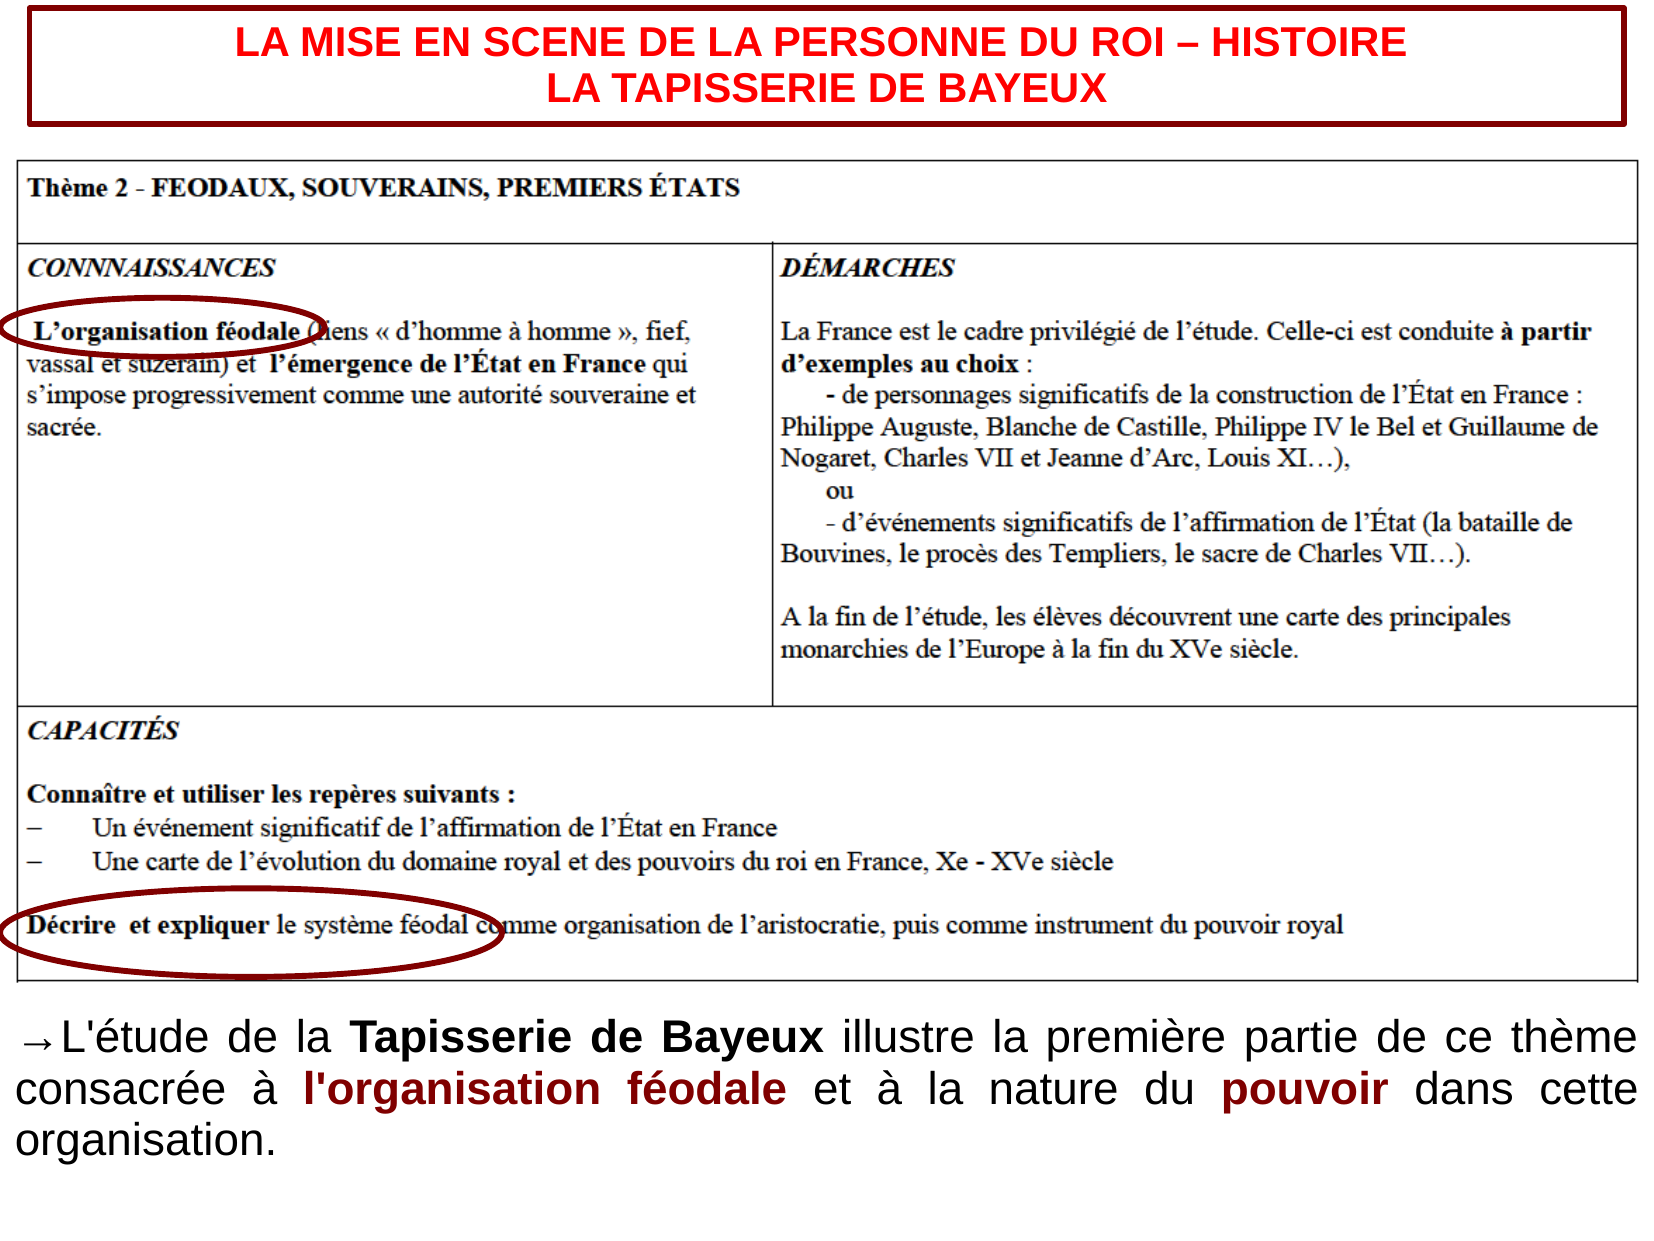

LA MISE EN SCENE DE LA PERSONNE DU ROI – HISTOIRE
LA TAPISSERIE DE BAYEUX
→L'étude de la Tapisserie de Bayeux illustre la première partie de ce thème consacrée à l'organisation féodale et à la nature du pouvoir dans cette organisation.